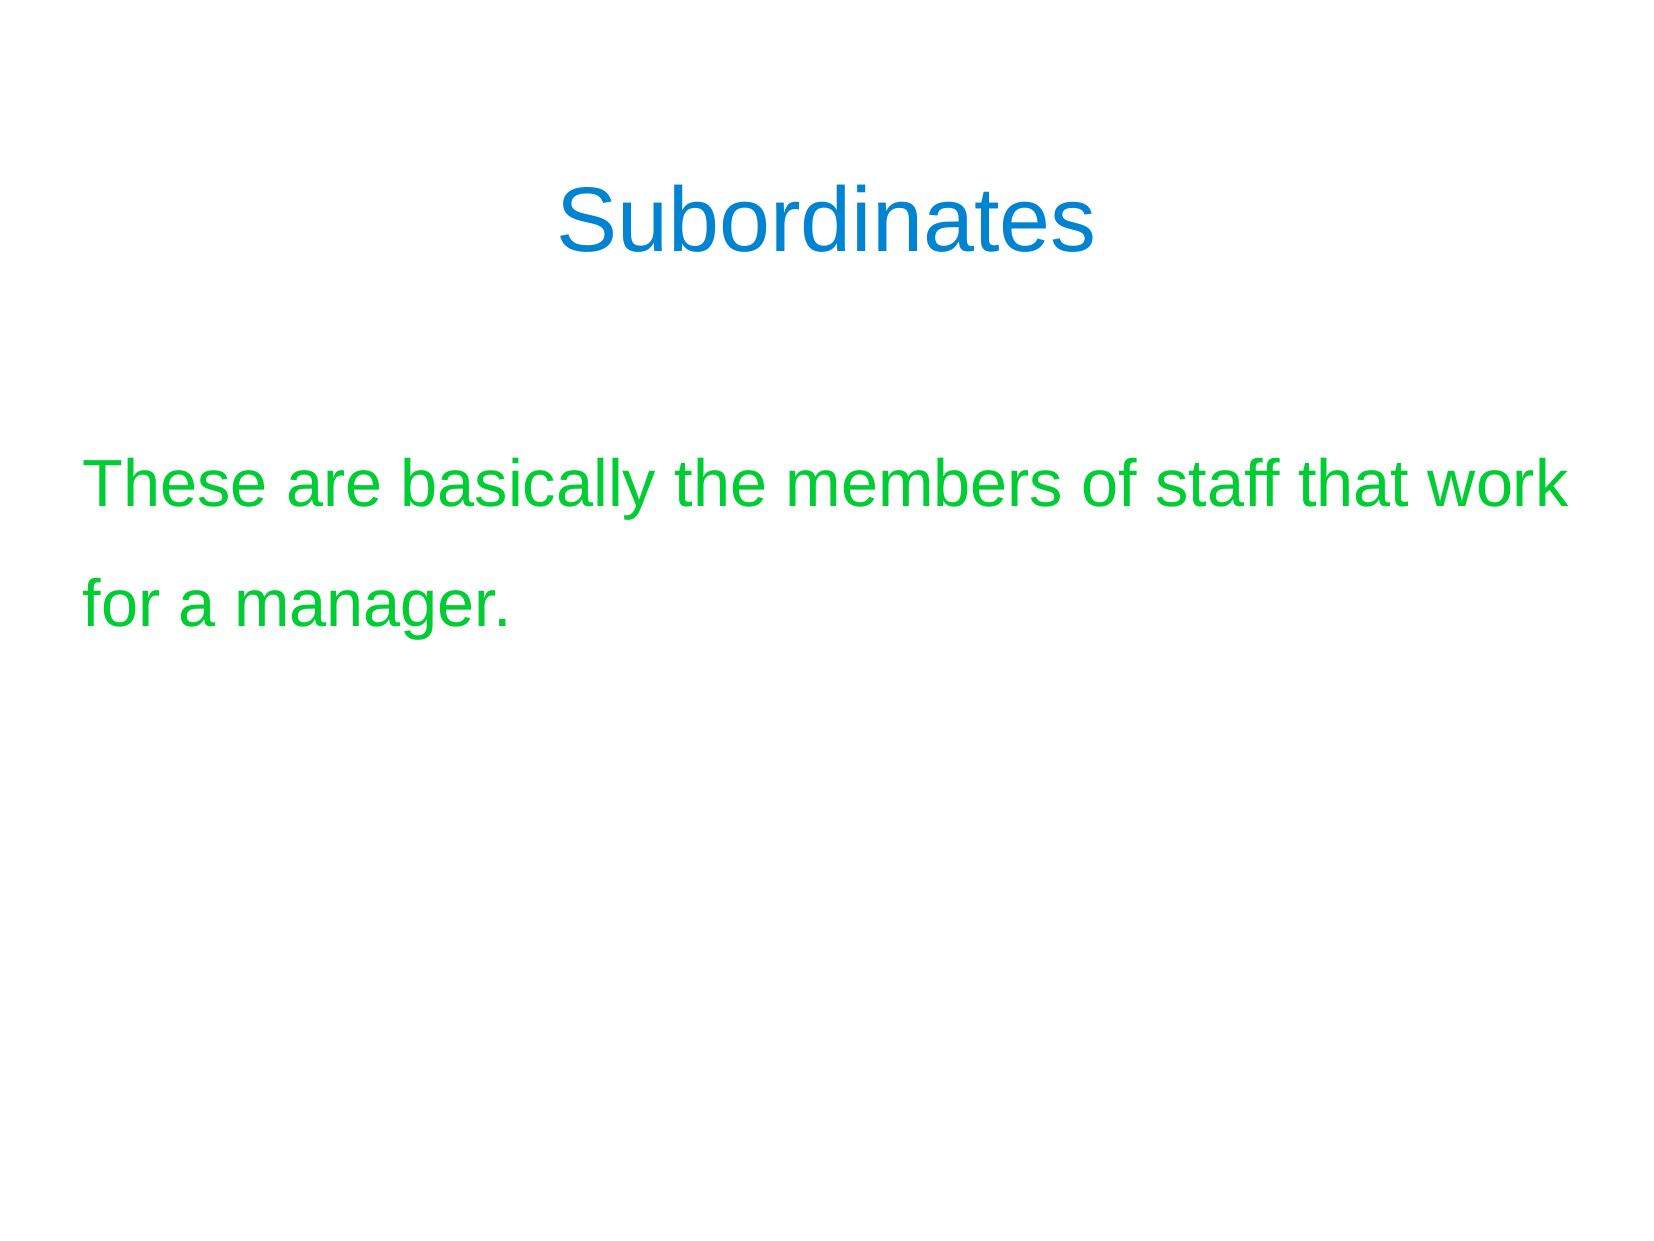

# Subordinates
These are basically the members of staff that work for a manager.